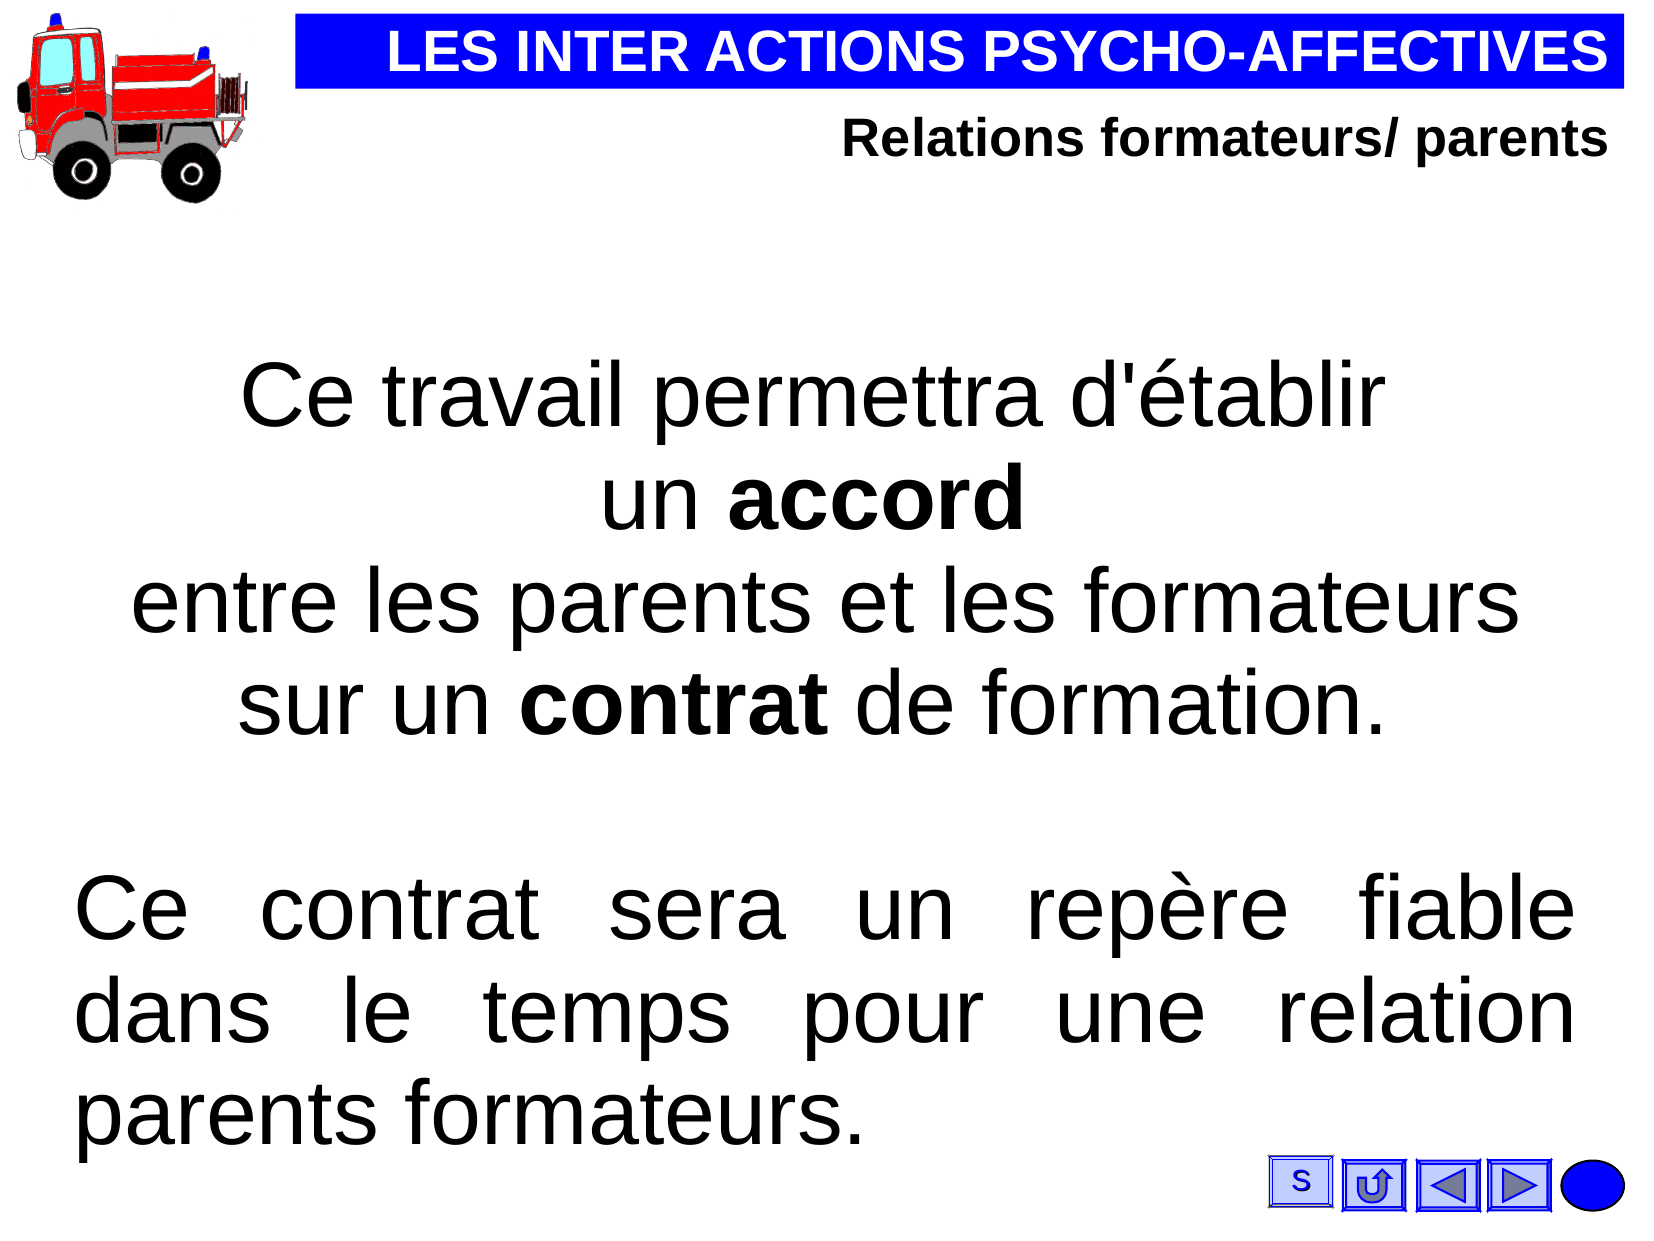

LES INTER ACTIONS PSYCHO-AFFECTIVES
Relations formateurs/ parents
Ce travail permettra d'établir
un accord
entre les parents et les formateurs sur un contrat de formation.
Ce contrat sera un repère fiable dans le temps pour une relation parents formateurs.